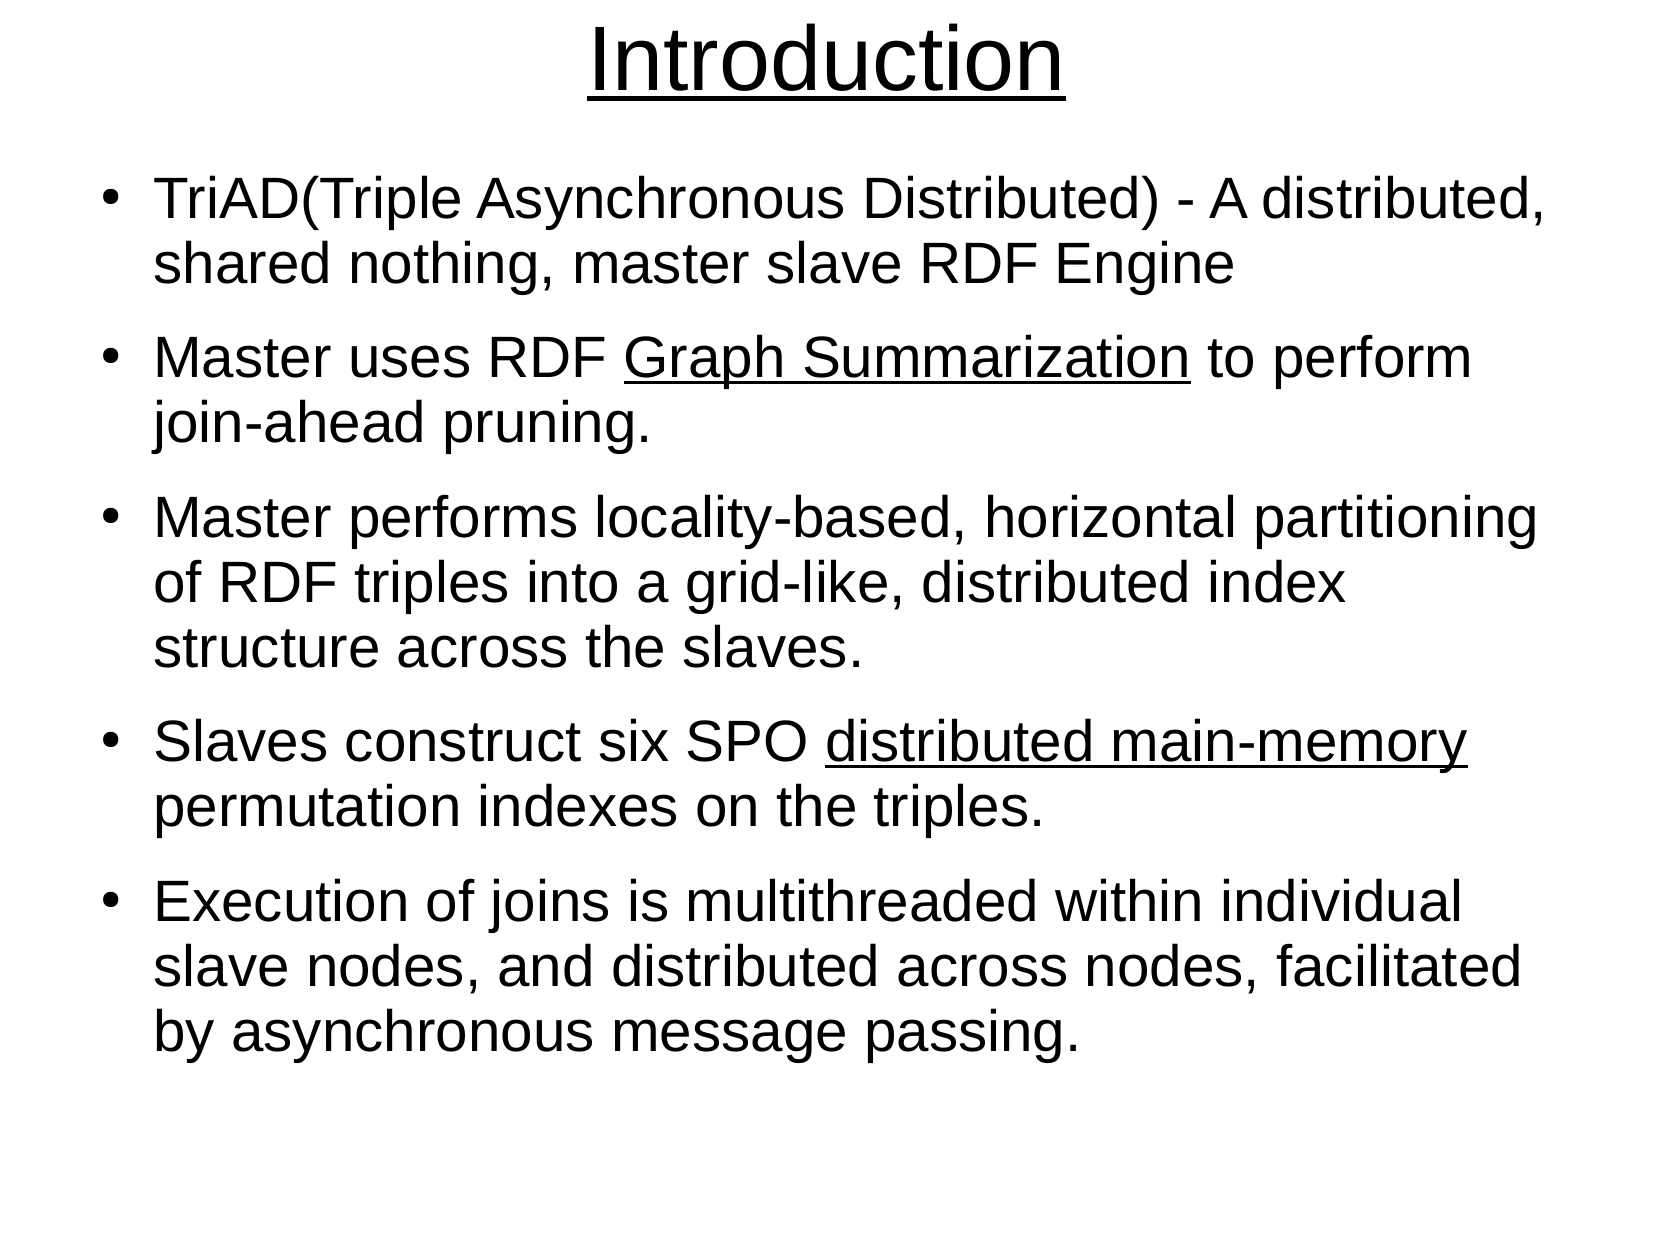

# Introduction
TriAD(Triple Asynchronous Distributed) - A distributed, shared nothing, master slave RDF Engine
Master uses RDF Graph Summarization to perform join-ahead pruning.
Master performs locality-based, horizontal partitioning of RDF triples into a grid-like, distributed index structure across the slaves.
Slaves construct six SPO distributed main-memory permutation indexes on the triples.
Execution of joins is multithreaded within individual slave nodes, and distributed across nodes, facilitated by asynchronous message passing.